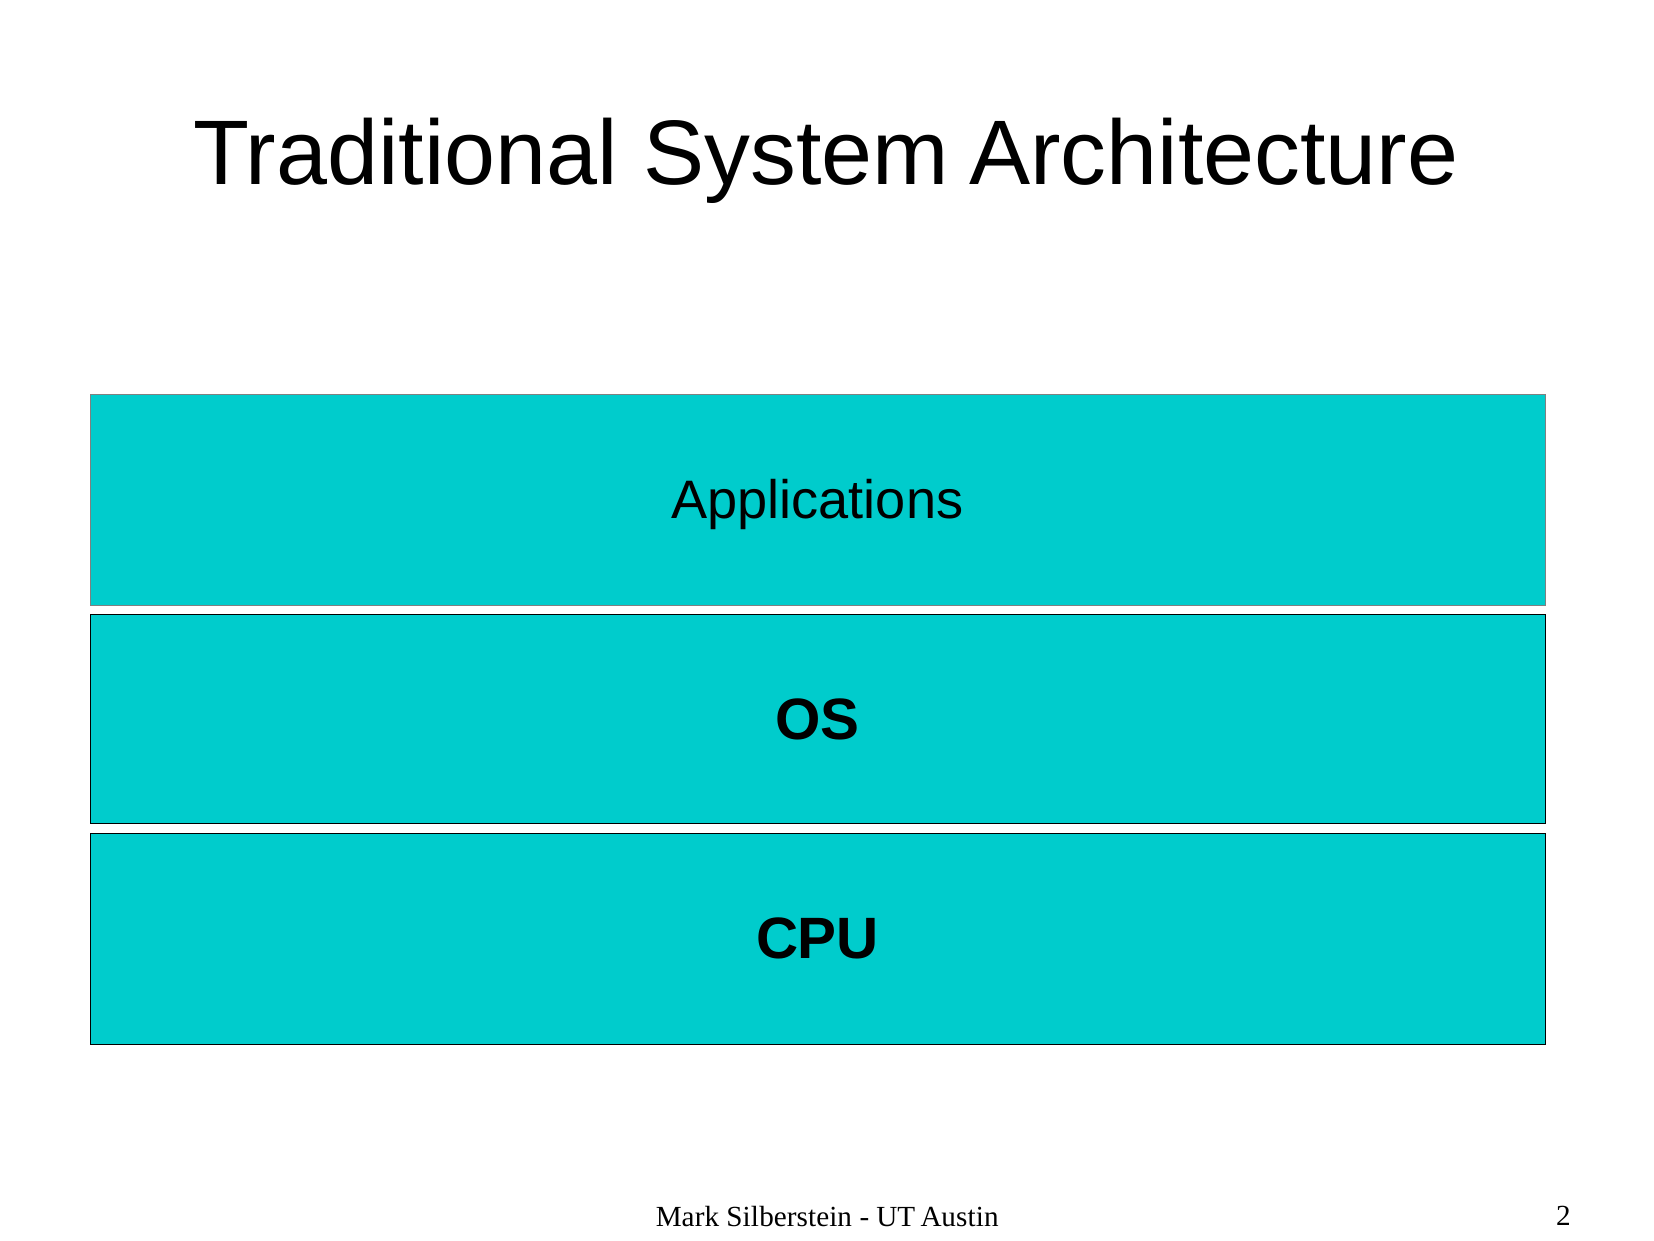

# Traditional System Architecture
Applications
OS
CPU
2
Mark Silberstein - UT Austin